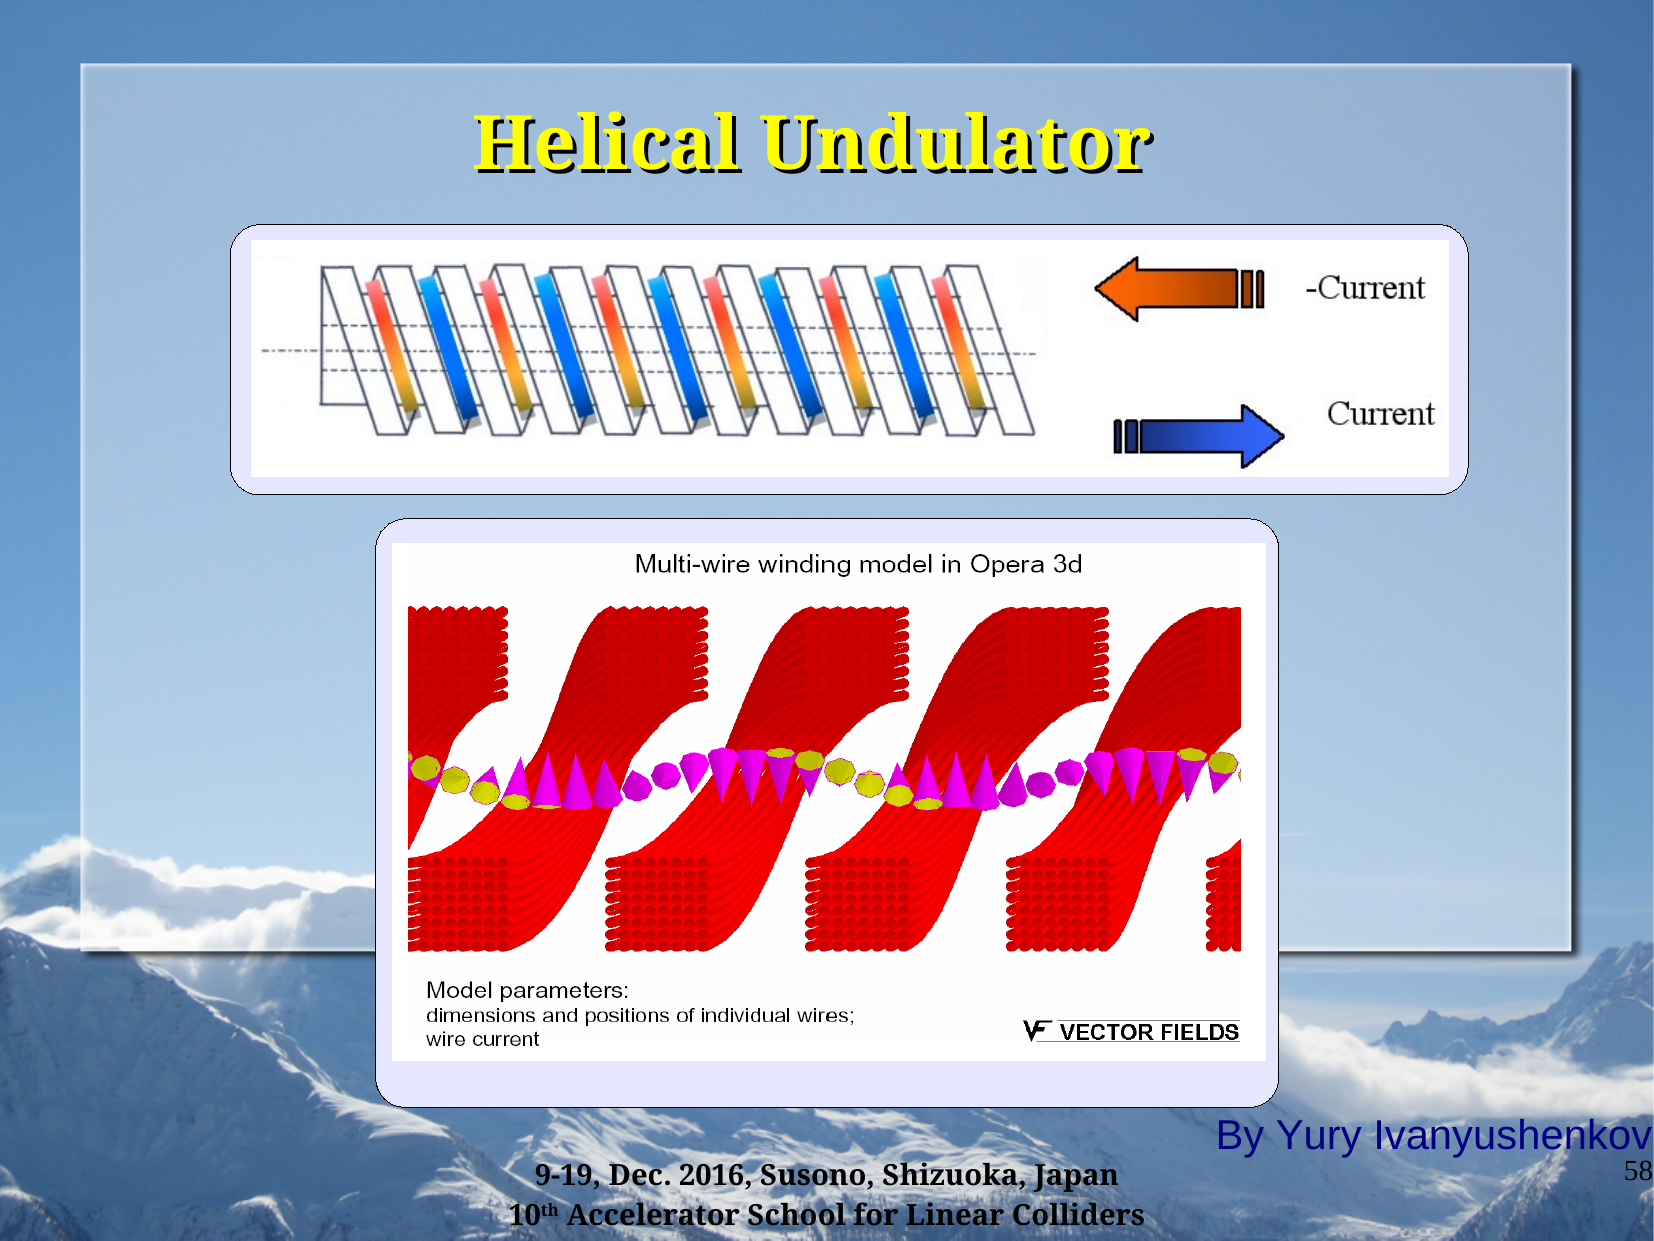

Helical Undulator
#
By Yury Ivanyushenkov
58
 Two helical coils powered by opposite currents.
Longitudinal field are cancelled and spiral transverse fields is appeared.